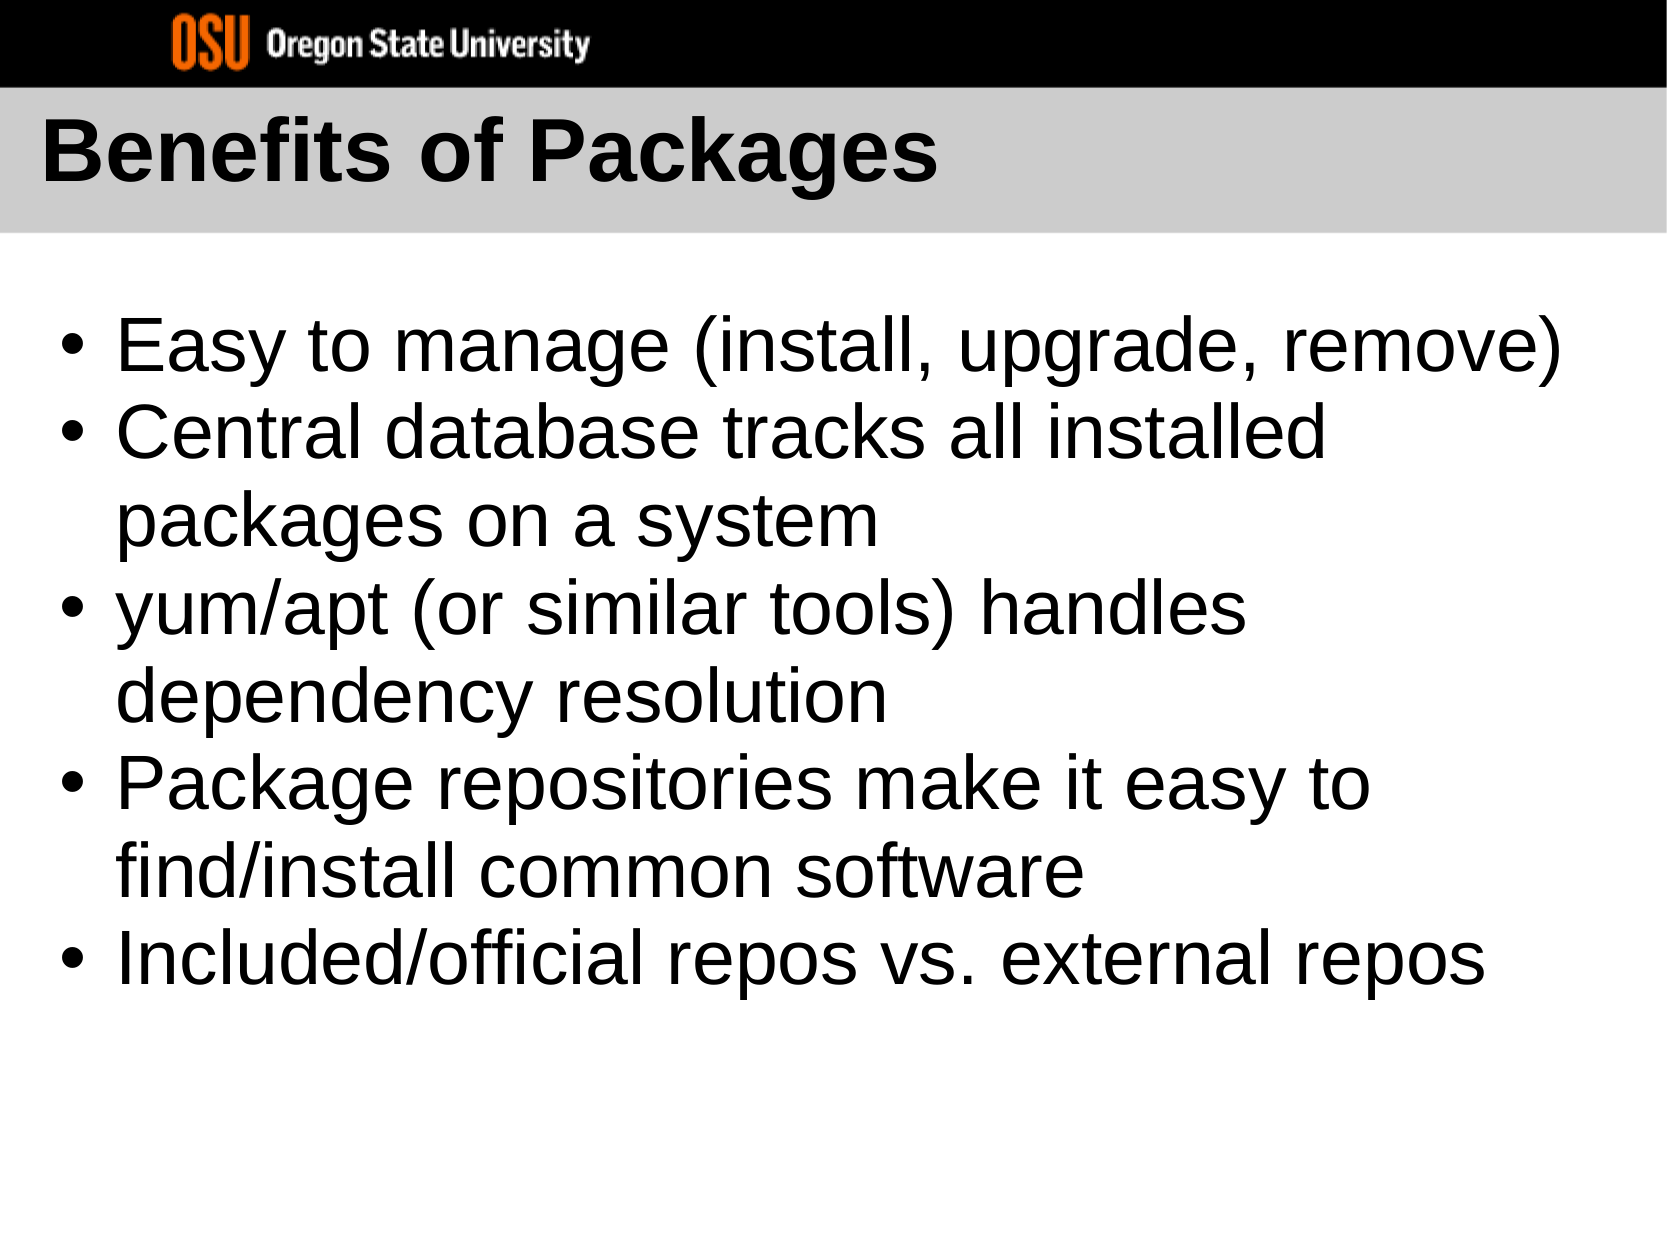

# Benefits of Packages
Easy to manage (install, upgrade, remove)
Central database tracks all installed packages on a system
yum/apt (or similar tools) handles dependency resolution
Package repositories make it easy to find/install common software
Included/official repos vs. external repos